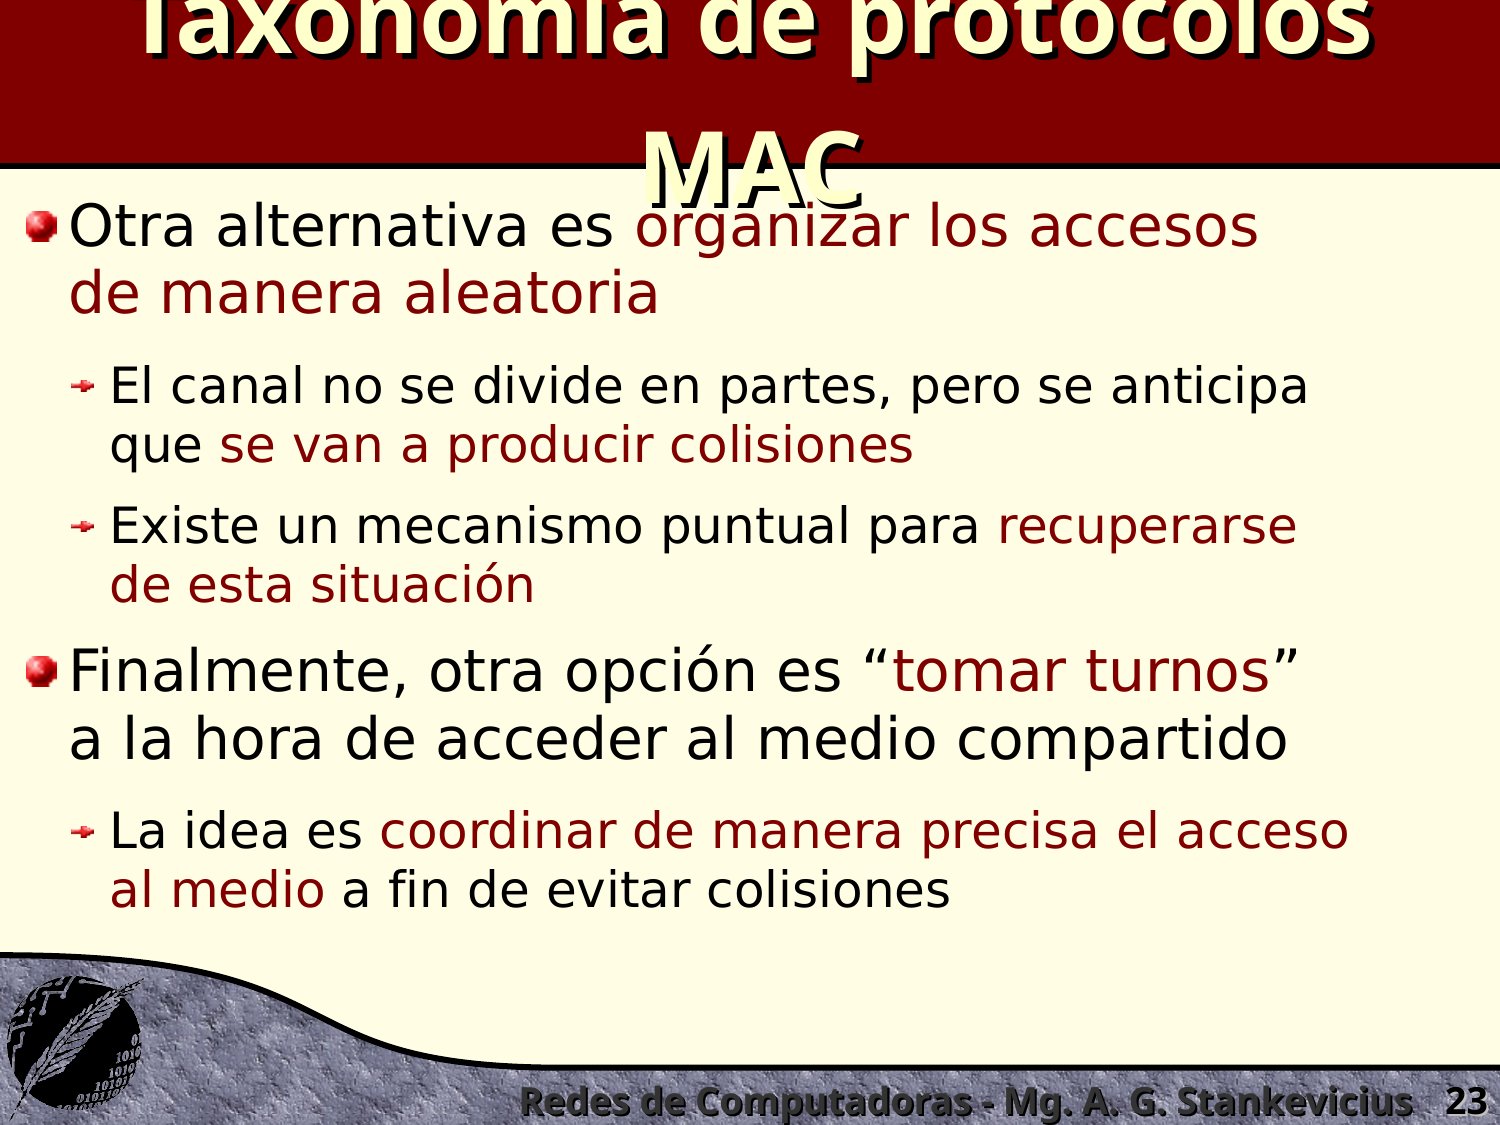

# Taxonomía de protocolos MAC
Otra alternativa es organizar los accesos
de manera aleatoria
El canal no se divide en partes, pero se anticipa
que se van a producir colisiones
Existe un mecanismo puntual para recuperarse
de esta situación
Finalmente, otra opción es “tomar turnos”
a la hora de acceder al medio compartido
La idea es coordinar de manera precisa el acceso
al medio a fin de evitar colisiones
23